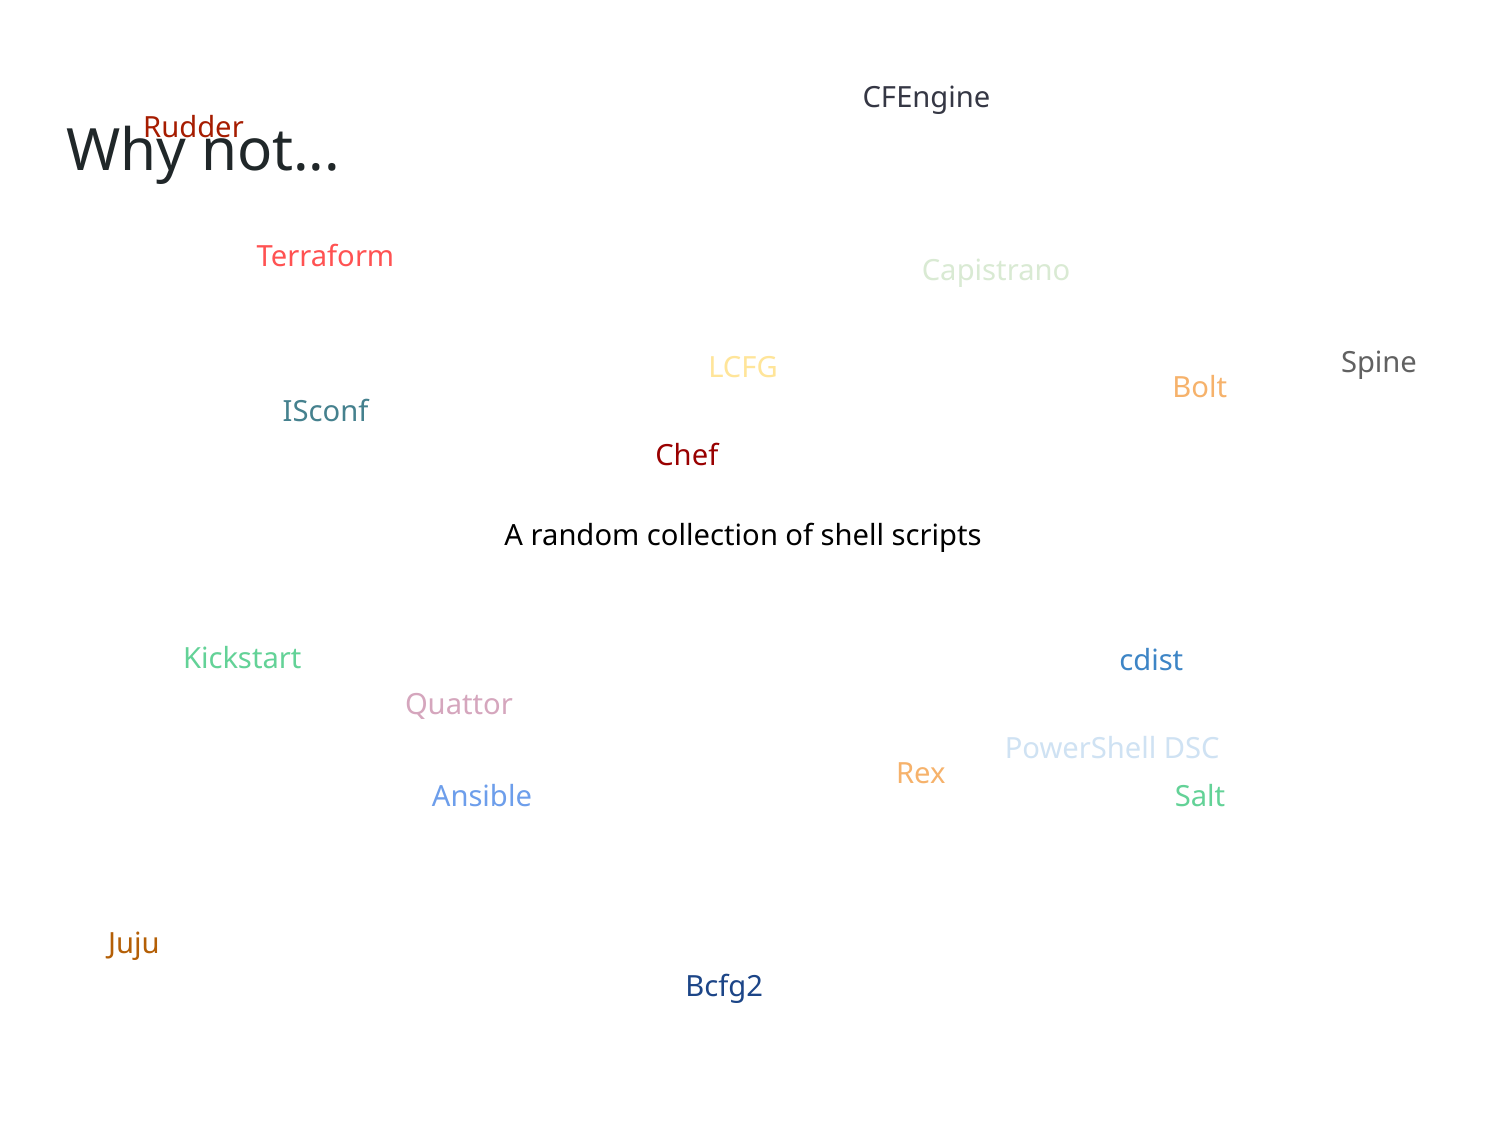

CFEngine
# Why not...
Rudder
Terraform
Capistrano
Spine
LCFG
Bolt
ISconf
Chef
A random collection of shell scripts
Kickstart
cdist
Quattor
PowerShell DSC
Rex
Ansible
Salt
Juju
Bcfg2